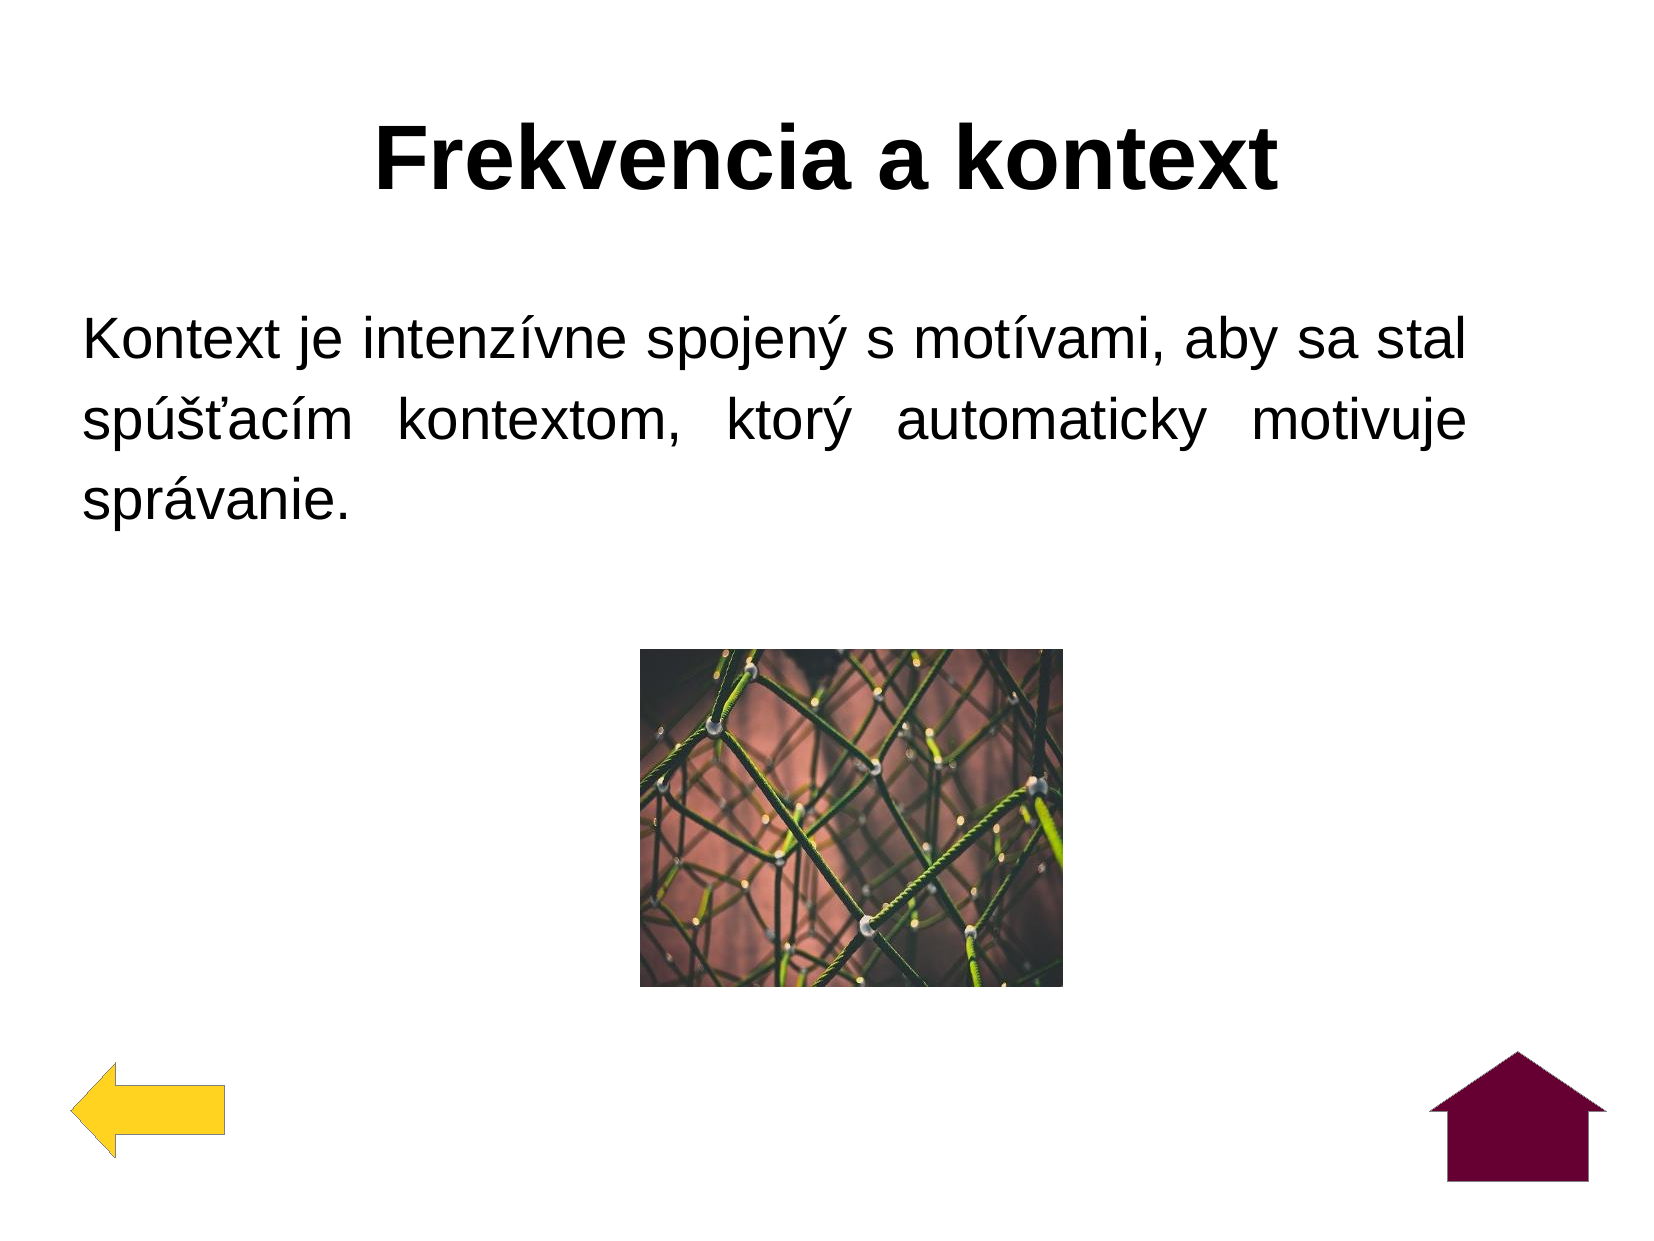

# Frekvencia a kontext
Kontext je intenzívne spojený s motívami, aby sa stal spúšťacím kontextom, ktorý automaticky motivuje správanie.